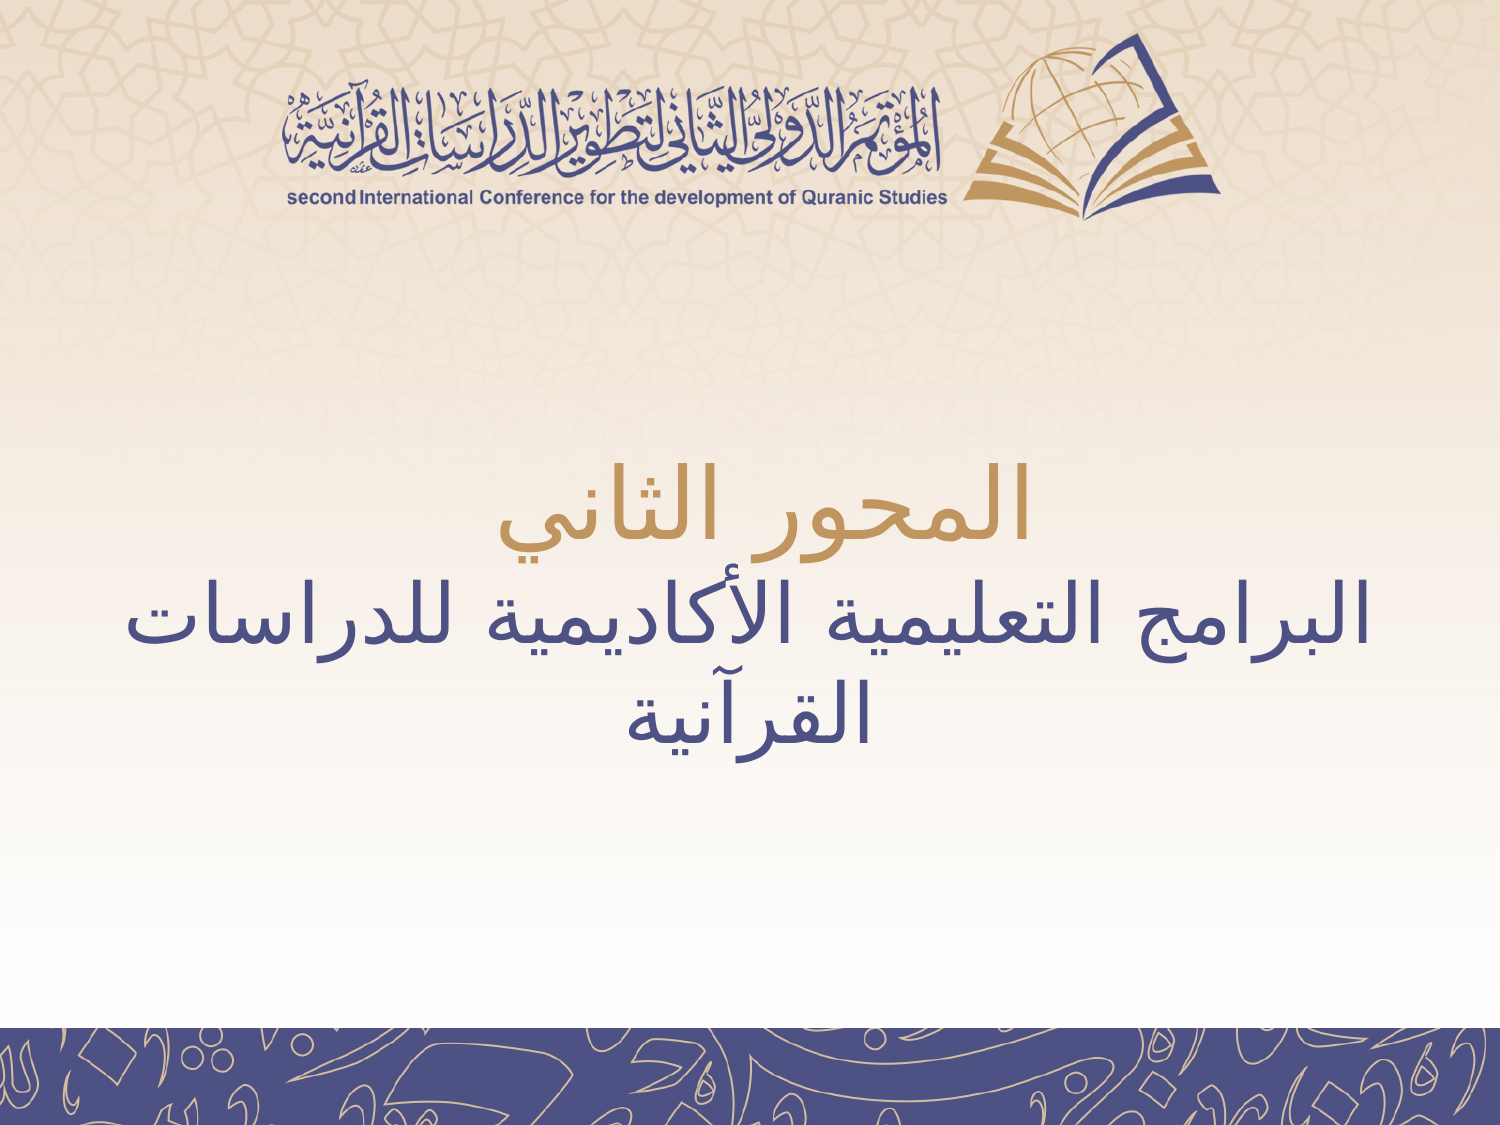

المحور الثاني
البرامج التعليمية الأكاديمية للدراسات القرآنية